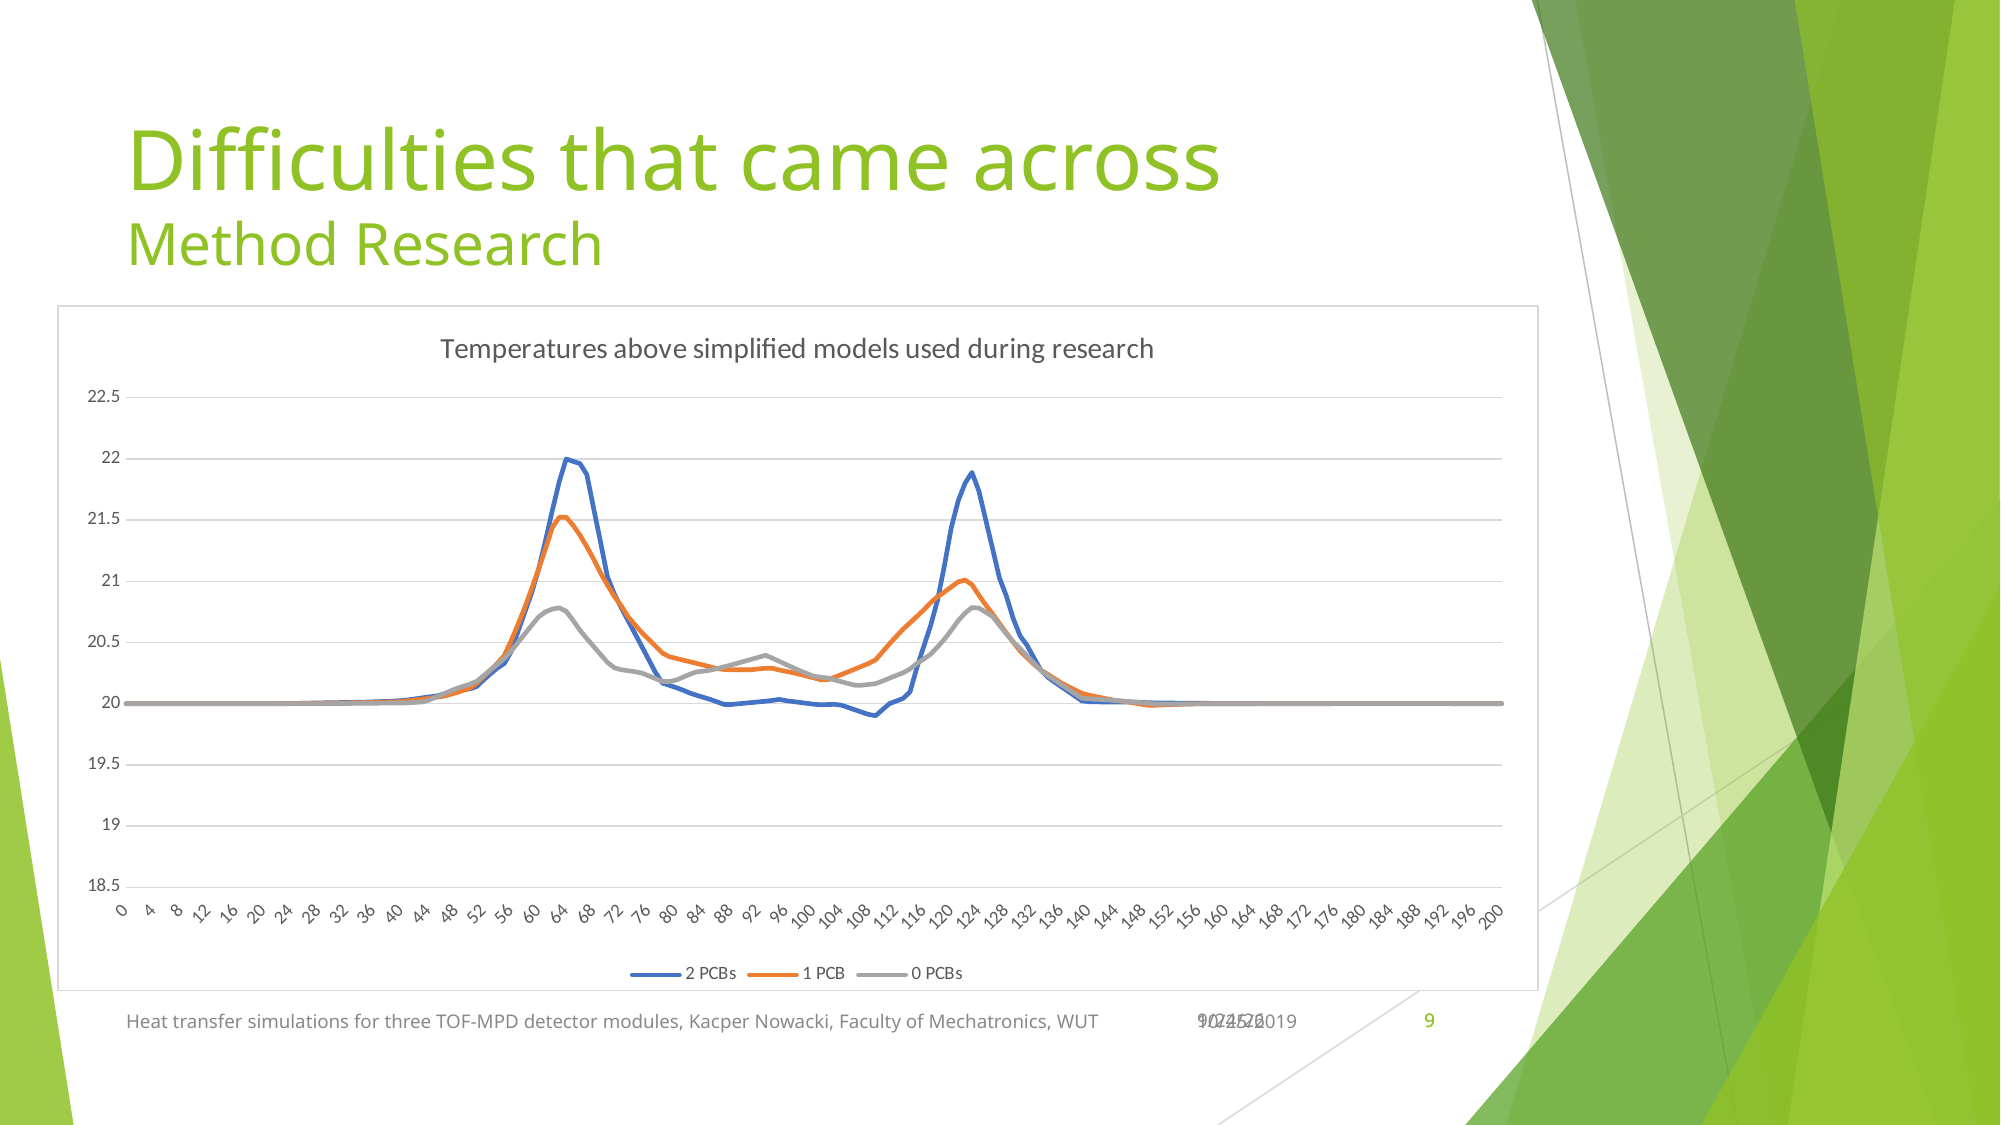

# Difficulties that came across Method Research
### Chart: Temperatures above simplified models used during research
| Category | 2 PCBs | 1 PCB | 0 PCBs |
|---|---|---|---|
| 0 | 19.9999 | 19.9998 | 19.9999 |
| 1 | 19.9999 | 19.9998 | 20.0 |
| 2 | 19.9999 | 19.9998 | 20.0 |
| 3 | 19.9999 | 19.9998 | 20.0 |
| 4 | 19.9999 | 19.9998 | 20.0 |
| 5 | 19.9999 | 19.9998 | 20.0 |
| 6 | 19.9999 | 19.9998 | 20.0 |
| 7 | 19.9999 | 19.9998 | 20.0 |
| 8 | 19.9999 | 19.9998 | 20.0 |
| 9 | 19.9999 | 19.9998 | 20.0001 |
| 10 | 20.0 | 19.9997 | 20.0001 |
| 11 | 20.0 | 19.9997 | 20.0001 |
| 12 | 20.0001 | 19.9997 | 20.0001 |
| 13 | 20.0001 | 19.9997 | 20.0001 |
| 14 | 20.0002 | 19.9997 | 20.0001 |
| 15 | 20.0002 | 19.9996 | 20.0002 |
| 16 | 20.0002 | 19.9996 | 20.0002 |
| 17 | 20.0003 | 19.9996 | 20.0002 |
| 18 | 20.0003 | 19.9996 | 20.0002 |
| 19 | 20.0004 | 19.9996 | 20.0001 |
| 20 | 20.0005 | 19.9996 | 20.0001 |
| 21 | 20.0006 | 19.9996 | 20.0001 |
| 22 | 20.0007 | 19.9995 | 20.0001 |
| 23 | 20.0009 | 19.9997 | 20.0001 |
| 24 | 20.0013 | 19.9999 | 20.0001 |
| 25 | 20.0025 | 20.0005 | 20.0001 |
| 26 | 20.0036 | 20.0011 | 20.0003 |
| 27 | 20.0047 | 20.0017 | 20.0004 |
| 28 | 20.0057 | 20.0026 | 20.0006 |
| 29 | 20.0067 | 20.0036 | 20.0007 |
| 30 | 20.0077 | 20.0046 | 20.0008 |
| 31 | 20.0087 | 20.0056 | 20.001 |
| 32 | 20.0098 | 20.0066 | 20.0015 |
| 33 | 20.0108 | 20.0076 | 20.002 |
| 34 | 20.0118 | 20.0085 | 20.0025 |
| 35 | 20.0132 | 20.0095 | 20.003 |
| 36 | 20.015 | 20.0106 | 20.0036 |
| 37 | 20.0168 | 20.0118 | 20.0042 |
| 38 | 20.0184 | 20.0129 | 20.0049 |
| 39 | 20.0211 | 20.0139 | 20.0054 |
| 40 | 20.0253 | 20.0172 | 20.0051 |
| 41 | 20.0307 | 20.0235 | 20.007 |
| 42 | 20.0387 | 20.0298 | 20.0101 |
| 43 | 20.0467 | 20.0361 | 20.0131 |
| 44 | 20.0545 | 20.0429 | 20.0279 |
| 45 | 20.0608 | 20.0512 | 20.0515 |
| 46 | 20.0749 | 20.0592 | 20.0752 |
| 47 | 20.0891 | 20.0727 | 20.0988 |
| 48 | 20.1032 | 20.0887 | 20.1225 |
| 49 | 20.1132 | 20.1073 | 20.1417 |
| 50 | 20.1203 | 20.1271 | 20.1589 |
| 51 | 20.1409 | 20.1678 | 20.1827 |
| 52 | 20.1944 | 20.2207 | 20.2288 |
| 53 | 20.2442 | 20.2742 | 20.2754 |
| 54 | 20.2912 | 20.3301 | 20.3216 |
| 55 | 20.327 | 20.3932 | 20.3679 |
| 56 | 20.4265 | 20.5151 | 20.4305 |
| 57 | 20.5906 | 20.6464 | 20.5 |
| 58 | 20.7504 | 20.7874 | 20.5709 |
| 59 | 20.9079 | 20.9417 | 20.6409 |
| 60 | 21.1002 | 21.102 | 20.709 |
| 61 | 21.3335 | 21.2657 | 20.7501 |
| 62 | 21.5807 | 21.4405 | 20.772 |
| 63 | 21.8148 | 21.5229 | 20.7827 |
| 64 | 21.9988 | 21.5229 | 20.7544 |
| 65 | 21.9792 | 21.4578 | 20.6805 |
| 66 | 21.961 | 21.3766 | 20.6003 |
| 67 | 21.8715 | 21.2819 | 20.531 |
| 68 | 21.5903 | 21.1794 | 20.4667 |
| 69 | 21.3205 | 21.0679 | 20.4022 |
| 70 | 21.0366 | 20.9684 | 20.3376 |
| 71 | 20.8959 | 20.8773 | 20.2933 |
| 72 | 20.7859 | 20.7996 | 20.2771 |
| 73 | 20.6794 | 20.7108 | 20.2691 |
| 74 | 20.5728 | 20.6439 | 20.2611 |
| 75 | 20.4663 | 20.5804 | 20.2499 |
| 76 | 20.3597 | 20.5247 | 20.227 |
| 77 | 20.2532 | 20.4691 | 20.204 |
| 78 | 20.1686 | 20.4133 | 20.1811 |
| 79 | 20.1495 | 20.3838 | 20.1807 |
| 80 | 20.1305 | 20.37 | 20.1925 |
| 81 | 20.1098 | 20.3559 | 20.2165 |
| 82 | 20.0856 | 20.3419 | 20.2404 |
| 83 | 20.0681 | 20.3278 | 20.2604 |
| 84 | 20.0506 | 20.3138 | 20.2652 |
| 85 | 20.0331 | 20.2997 | 20.2742 |
| 86 | 20.0137 | 20.2857 | 20.2872 |
| 87 | 19.9928 | 20.2787 | 20.3015 |
| 88 | 19.9933 | 20.2767 | 20.316 |
| 89 | 19.9986 | 20.277 | 20.3319 |
| 90 | 20.0039 | 20.2772 | 20.3478 |
| 91 | 20.0092 | 20.2774 | 20.3637 |
| 92 | 20.0146 | 20.284 | 20.3796 |
| 93 | 20.0199 | 20.2891 | 20.3954 |
| 94 | 20.0268 | 20.2883 | 20.3714 |
| 95 | 20.0349 | 20.2746 | 20.3454 |
| 96 | 20.0241 | 20.2635 | 20.3194 |
| 97 | 20.0169 | 20.2525 | 20.2934 |
| 98 | 20.0098 | 20.24 | 20.268 |
| 99 | 20.0026 | 20.2251 | 20.2459 |
| 100 | 19.9955 | 20.2103 | 20.2237 |
| 101 | 19.991 | 20.1954 | 20.2166 |
| 102 | 19.9928 | 20.1944 | 20.2096 |
| 103 | 19.9945 | 20.2147 | 20.1942 |
| 104 | 19.9879 | 20.2373 | 20.1795 |
| 105 | 19.9686 | 20.2599 | 20.1649 |
| 106 | 19.9494 | 20.2826 | 20.1502 |
| 107 | 19.9301 | 20.3057 | 20.1508 |
| 108 | 19.9109 | 20.3288 | 20.1569 |
| 109 | 19.9016 | 20.3589 | 20.1634 |
| 110 | 19.9515 | 20.4233 | 20.1849 |
| 111 | 19.9998 | 20.4876 | 20.2082 |
| 112 | 20.0212 | 20.5489 | 20.2301 |
| 113 | 20.0425 | 20.609 | 20.2519 |
| 114 | 20.0963 | 20.6607 | 20.2833 |
| 115 | 20.2968 | 20.7132 | 20.3285 |
| 116 | 20.4686 | 20.7658 | 20.3638 |
| 117 | 20.6404 | 20.8256 | 20.4048 |
| 118 | 20.8455 | 20.874 | 20.4622 |
| 119 | 21.1273 | 20.9112 | 20.5261 |
| 120 | 21.4392 | 20.9539 | 20.6006 |
| 121 | 21.6562 | 20.9945 | 20.6775 |
| 122 | 21.8009 | 21.0101 | 20.7394 |
| 123 | 21.889 | 20.9723 | 20.7852 |
| 124 | 21.7385 | 20.8864 | 20.7813 |
| 125 | 21.5029 | 20.807 | 20.7477 |
| 126 | 21.2657 | 20.7325 | 20.7117 |
| 127 | 21.0262 | 20.6546 | 20.6413 |
| 128 | 20.8803 | 20.5785 | 20.5709 |
| 129 | 20.6959 | 20.5023 | 20.5052 |
| 130 | 20.5535 | 20.4305 | 20.4502 |
| 131 | 20.4769 | 20.3761 | 20.3911 |
| 132 | 20.3757 | 20.3218 | 20.332 |
| 133 | 20.2746 | 20.2756 | 20.273 |
| 134 | 20.217 | 20.2405 | 20.2302 |
| 135 | 20.1773 | 20.2054 | 20.1932 |
| 136 | 20.1385 | 20.1702 | 20.1558 |
| 137 | 20.0998 | 20.1401 | 20.1183 |
| 138 | 20.061 | 20.1117 | 20.0809 |
| 139 | 20.0222 | 20.0838 | 20.0437 |
| 140 | 20.016 | 20.0699 | 20.0399 |
| 141 | 20.015 | 20.0573 | 20.0363 |
| 142 | 20.0138 | 20.0463 | 20.0333 |
| 143 | 20.0133 | 20.0352 | 20.0297 |
| 144 | 20.0134 | 20.0242 | 20.0252 |
| 145 | 20.0135 | 20.0194 | 20.0206 |
| 146 | 20.0136 | 20.0116 | 20.016 |
| 147 | 20.0122 | 20.0018 | 20.0115 |
| 148 | 20.0095 | 19.9921 | 20.0063 |
| 149 | 20.0069 | 19.9858 | 20.0006 |
| 150 | 20.0063 | 19.9879 | 19.9969 |
| 151 | 20.0057 | 19.99 | 19.9974 |
| 152 | 20.0051 | 19.992 | 19.9974 |
| 153 | 20.0046 | 19.9941 | 19.9974 |
| 154 | 20.0045 | 19.9961 | 19.9976 |
| 155 | 20.0044 | 19.9978 | 19.9979 |
| 156 | 20.0039 | 19.9986 | 19.9982 |
| 157 | 20.003 | 19.9985 | 19.9985 |
| 158 | 20.0026 | 19.9986 | 19.9988 |
| 159 | 20.0023 | 19.9986 | 19.9991 |
| 160 | 20.0019 | 19.9987 | 19.9994 |
| 161 | 20.0016 | 19.9989 | 19.9997 |
| 162 | 20.0014 | 19.9991 | 19.9997 |
| 163 | 20.0012 | 19.9992 | 19.9998 |
| 164 | 20.0009 | 19.9993 | 19.9998 |
| 165 | 20.0007 | 19.9994 | 19.9999 |
| 166 | 20.0007 | 19.9994 | 19.9999 |
| 167 | 20.0006 | 19.9995 | 19.9999 |
| 168 | 20.0006 | 19.9995 | 19.9999 |
| 169 | 20.0005 | 19.9996 | 19.9999 |
| 170 | 20.0005 | 19.9996 | 19.9999 |
| 171 | 20.0004 | 19.9996 | 20.0 |
| 172 | 20.0004 | 19.9997 | 20.0 |
| 173 | 20.0003 | 19.9997 | 20.0 |
| 174 | 20.0003 | 19.9998 | 20.0 |
| 175 | 20.0002 | 19.9998 | 20.0 |
| 176 | 20.0002 | 19.9999 | 20.0 |
| 177 | 20.0001 | 19.9999 | 20.0 |
| 178 | 20.0001 | 20.0 | 20.0 |
| 179 | 20.0 | 20.0 | 20.0 |
| 180 | 20.0 | 20.0 | 20.0 |
| 181 | 19.9999 | 20.0001 | 20.0 |
| 182 | 19.9999 | 20.0001 | 20.0 |
| 183 | 19.9999 | 20.0 | 20.0 |
| 184 | 19.9999 | 20.0 | 20.0 |
| 185 | 19.9999 | 20.0 | 20.0 |
| 186 | 19.9999 | 20.0 | 20.0 |
| 187 | 19.9999 | 20.0 | 20.0 |
| 188 | 19.9999 | 20.0 | 20.0 |
| 189 | 19.9999 | 20.0 | 20.0 |
| 190 | 19.9999 | 20.0 | 20.0 |
| 191 | 19.9999 | 20.0 | 20.0 |
| 192 | 19.9999 | 20.0 | 20.0 |
| 193 | 19.9998 | 20.0 | 20.0 |
| 194 | 19.9998 | 20.0 | 20.0 |
| 195 | 19.9998 | 19.9999 | 20.0 |
| 196 | 19.9998 | 19.9999 | 20.0 |
| 197 | 19.9998 | 19.9999 | 20.0 |
| 198 | 19.9998 | 19.9999 | 20.0 |
| 199 | 19.9998 | 19.9999 | 20.0 |
| 200 | 19.9998 | 19.9999 | 20.0 |Heat transfer simulations for three TOF-MPD detector modules, Kacper Nowacki, Faculty of Mechatronics, WUT
10/25/2019